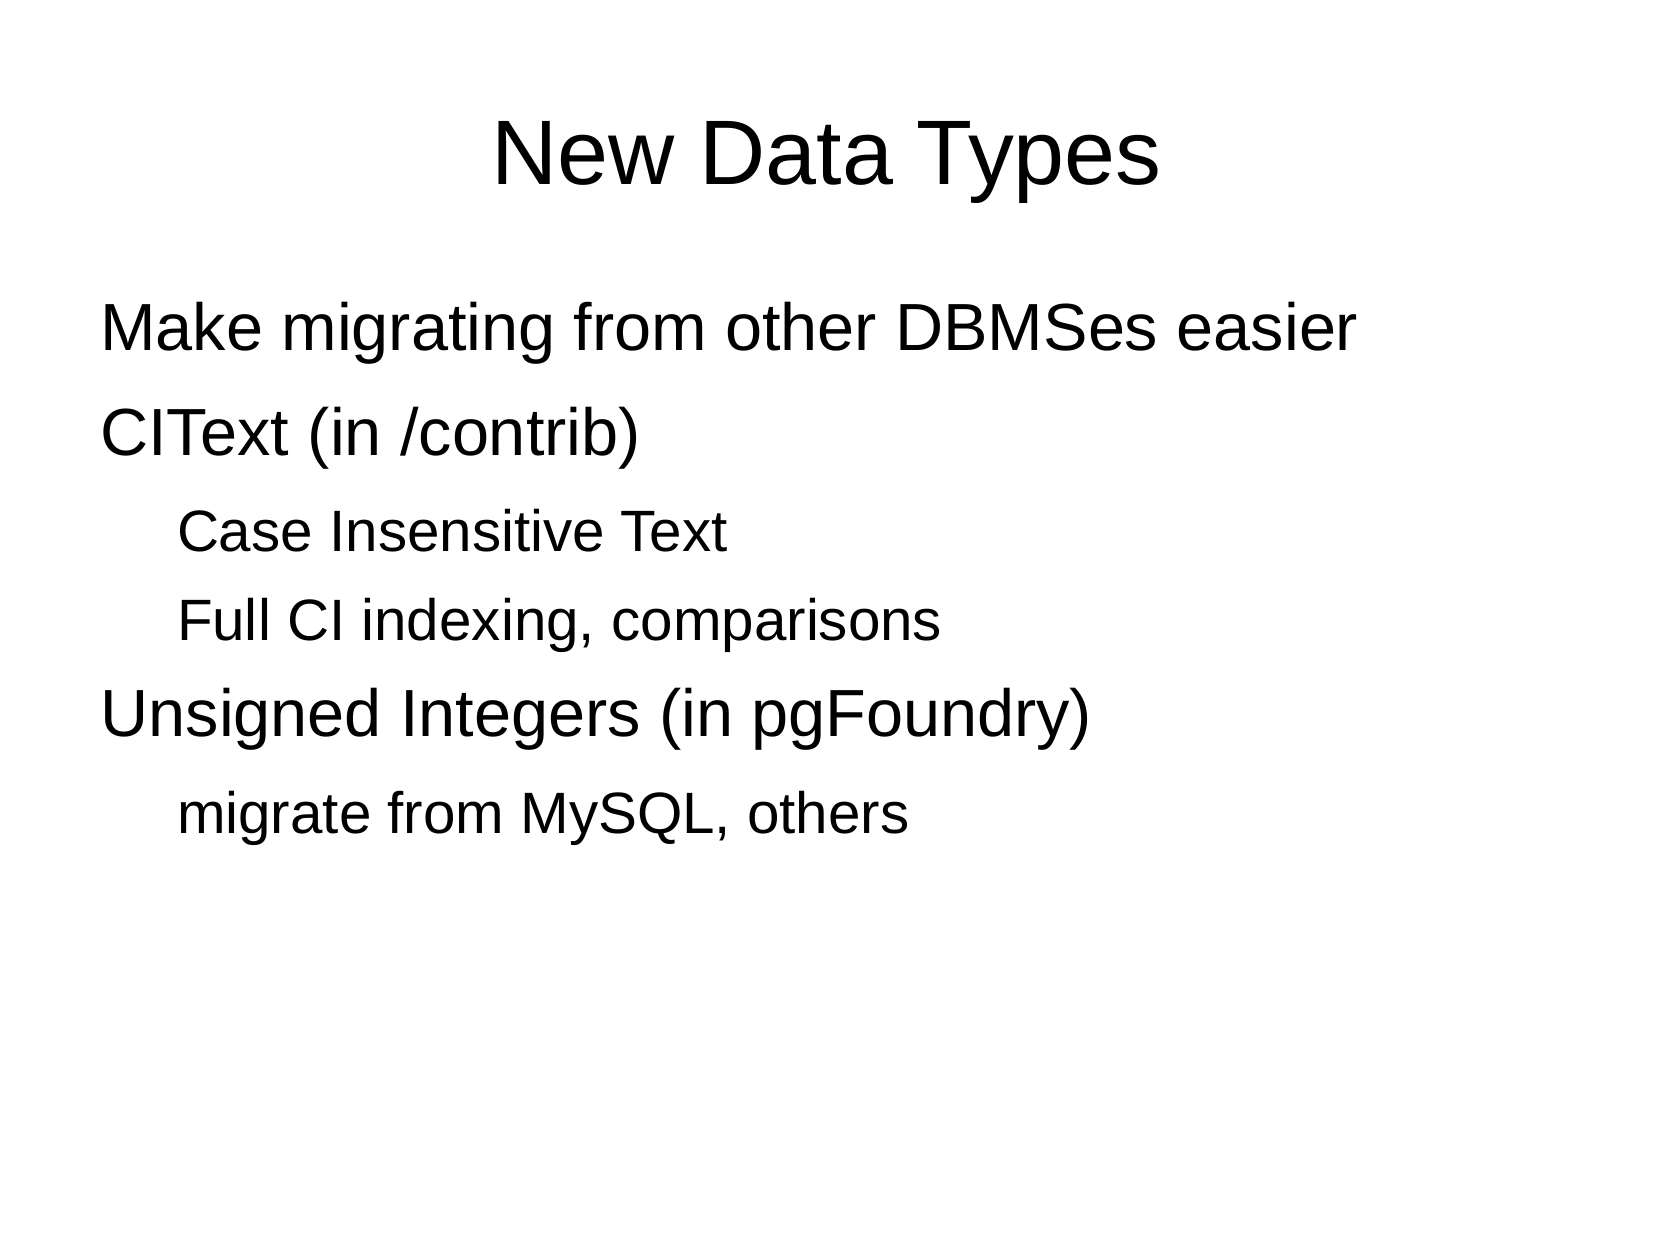

# New Data Types
Make migrating from other DBMSes easier
CIText (in /contrib)
Case Insensitive Text
Full CI indexing, comparisons
Unsigned Integers (in pgFoundry)
migrate from MySQL, others